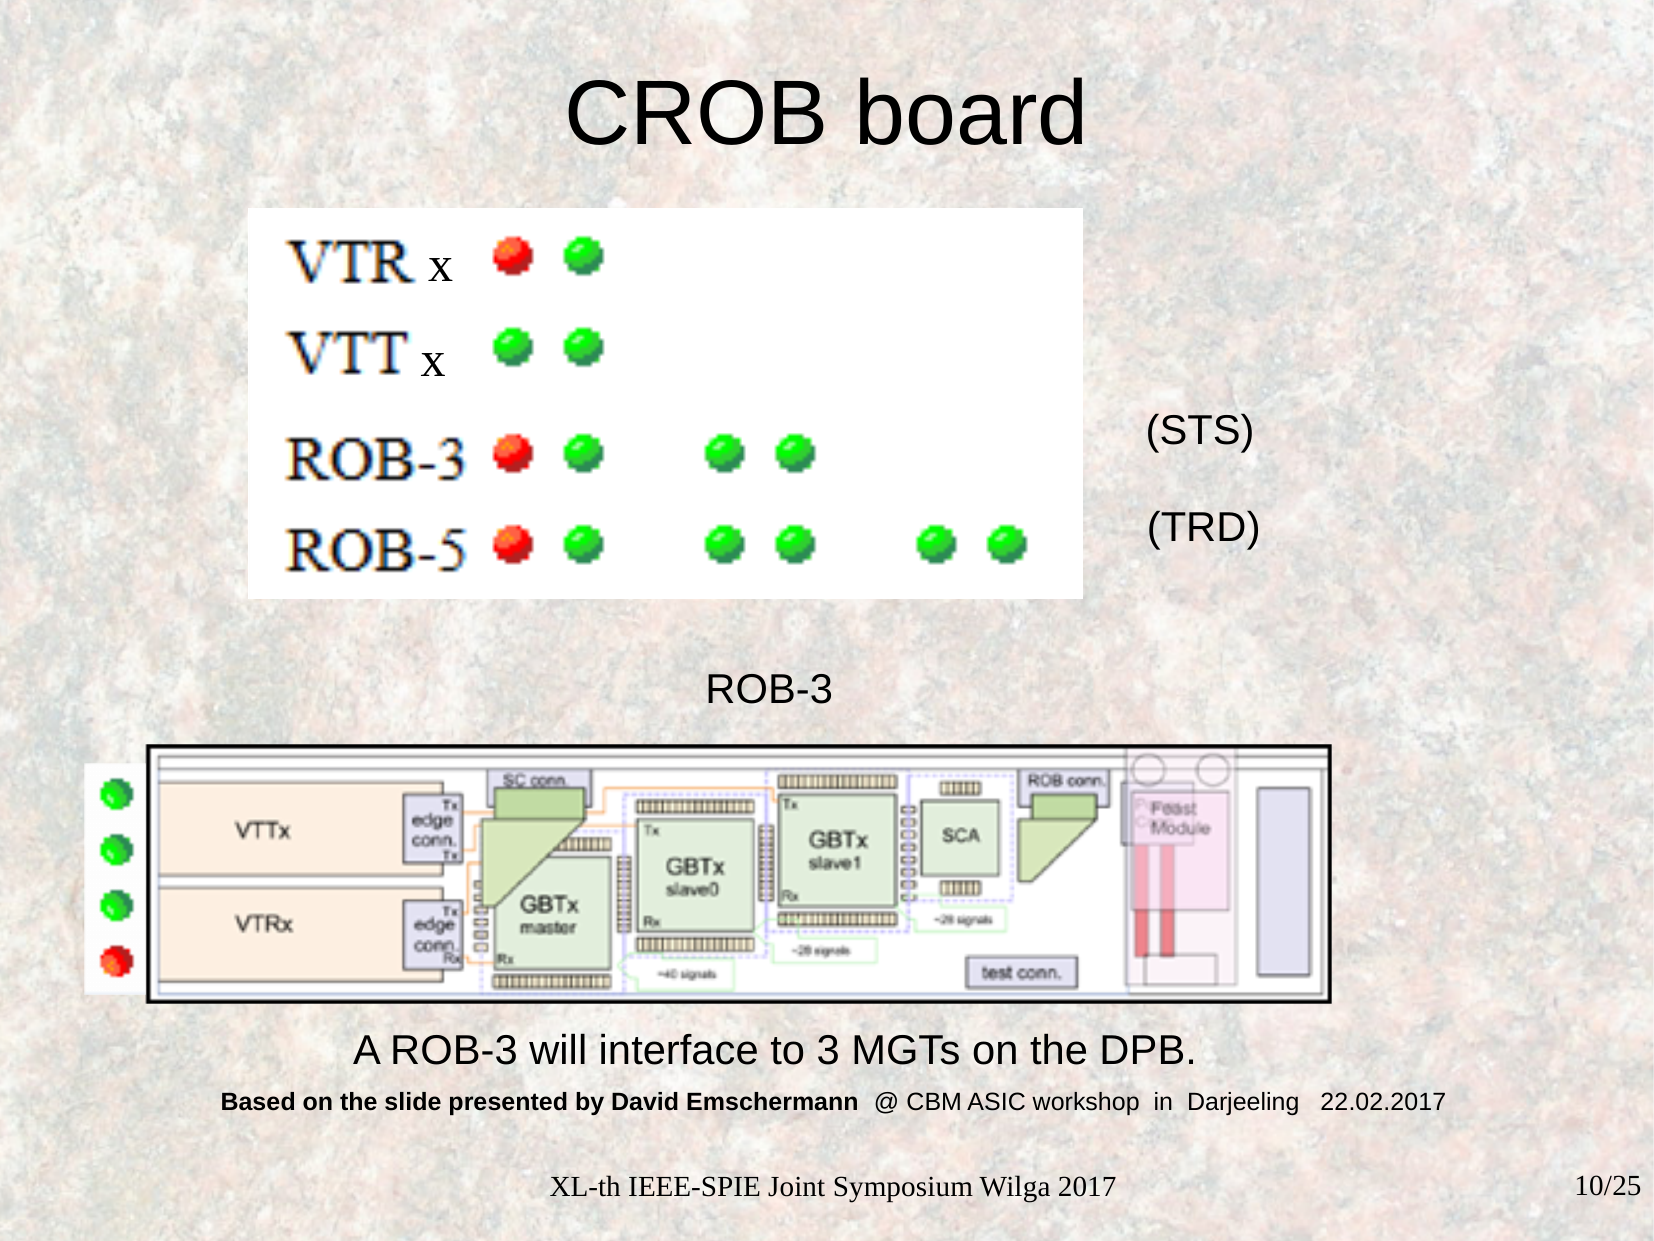

# CROB board
x
x
(STS)
(TRD)
ROB-3
A ROB-3 will interface to 3 MGTs on the DPB.
Based on the slide presented by David Emschermann @ CBM ASIC workshop in Darjeeling 22.02.2017
10
CBM Collaboration Meeting 03.2017